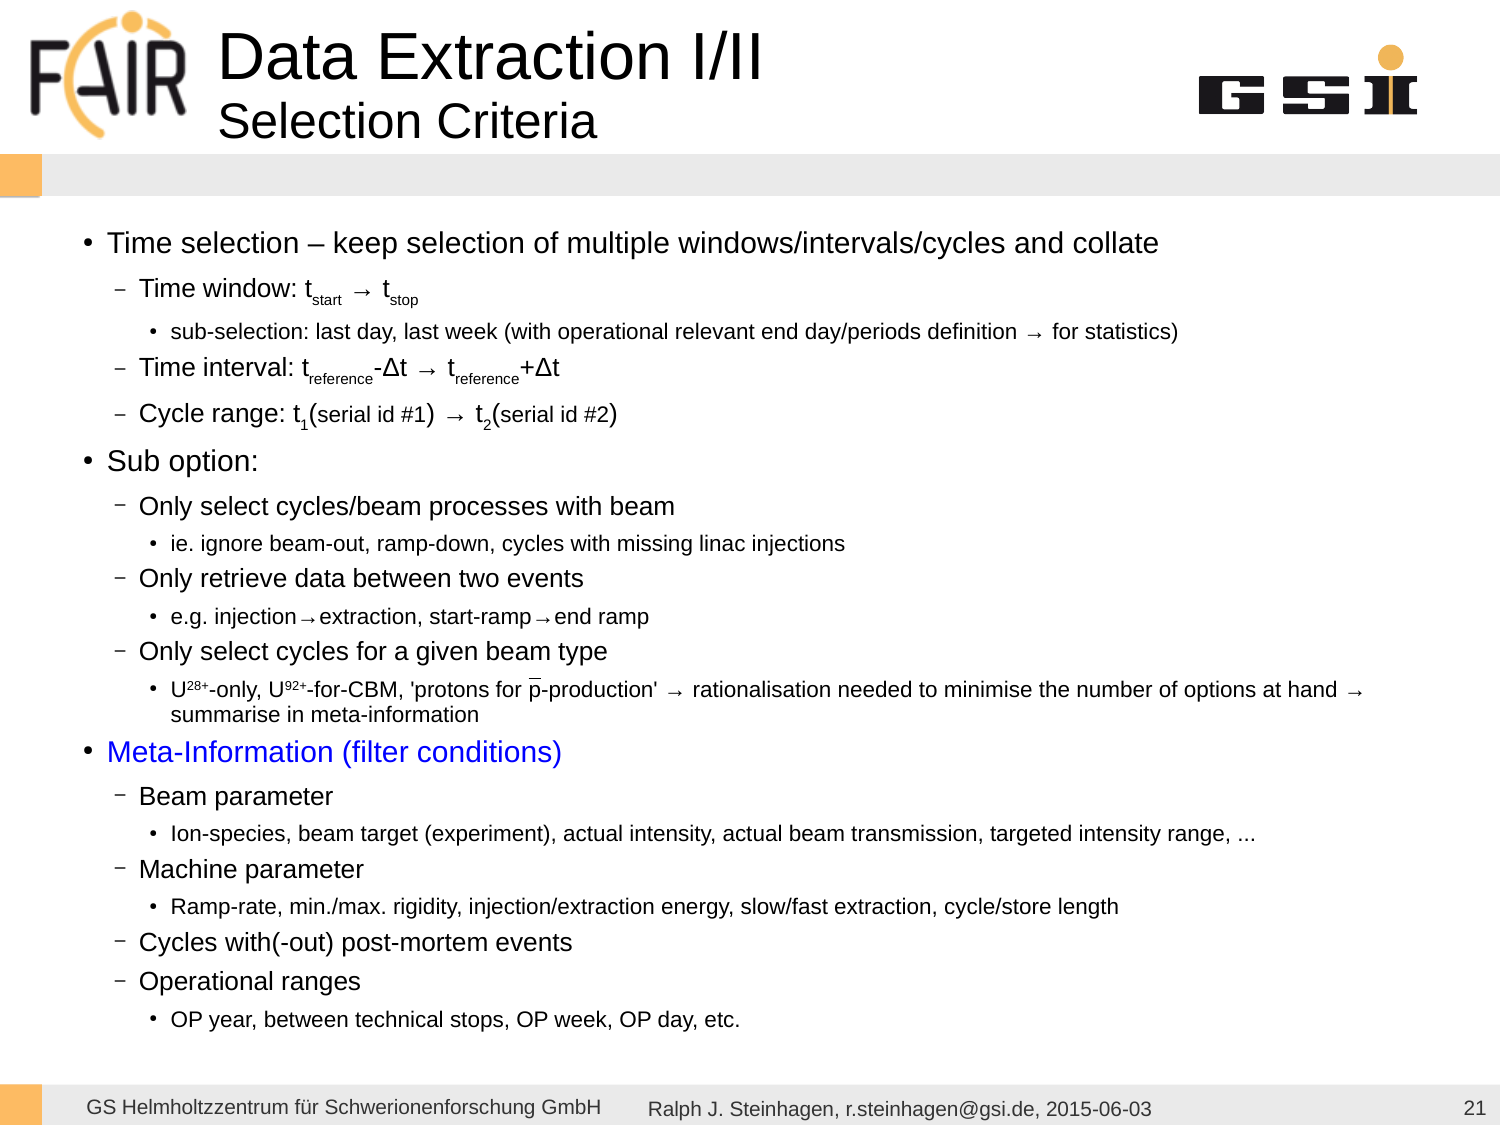

# Data Extraction I/II Selection Criteria
Time selection – keep selection of multiple windows/intervals/cycles and collate
Time window: tstart → tstop
sub-selection: last day, last week (with operational relevant end day/periods definition → for statistics)
Time interval: treference-Δt → treference+Δt
Cycle range: t1(serial id #1) → t2(serial id #2)
Sub option:
Only select cycles/beam processes with beam
ie. ignore beam-out, ramp-down, cycles with missing linac injections
Only retrieve data between two events
e.g. injection→extraction, start-ramp→end ramp
Only select cycles for a given beam type
U28+-only, U92+-for-CBM, 'protons for p-production' → rationalisation needed to minimise the number of options at hand → summarise in meta-information
Meta-Information (filter conditions)
Beam parameter
Ion-species, beam target (experiment), actual intensity, actual beam transmission, targeted intensity range, ...
Machine parameter
Ramp-rate, min./max. rigidity, injection/extraction energy, slow/fast extraction, cycle/store length
Cycles with(-out) post-mortem events
Operational ranges
OP year, between technical stops, OP week, OP day, etc.